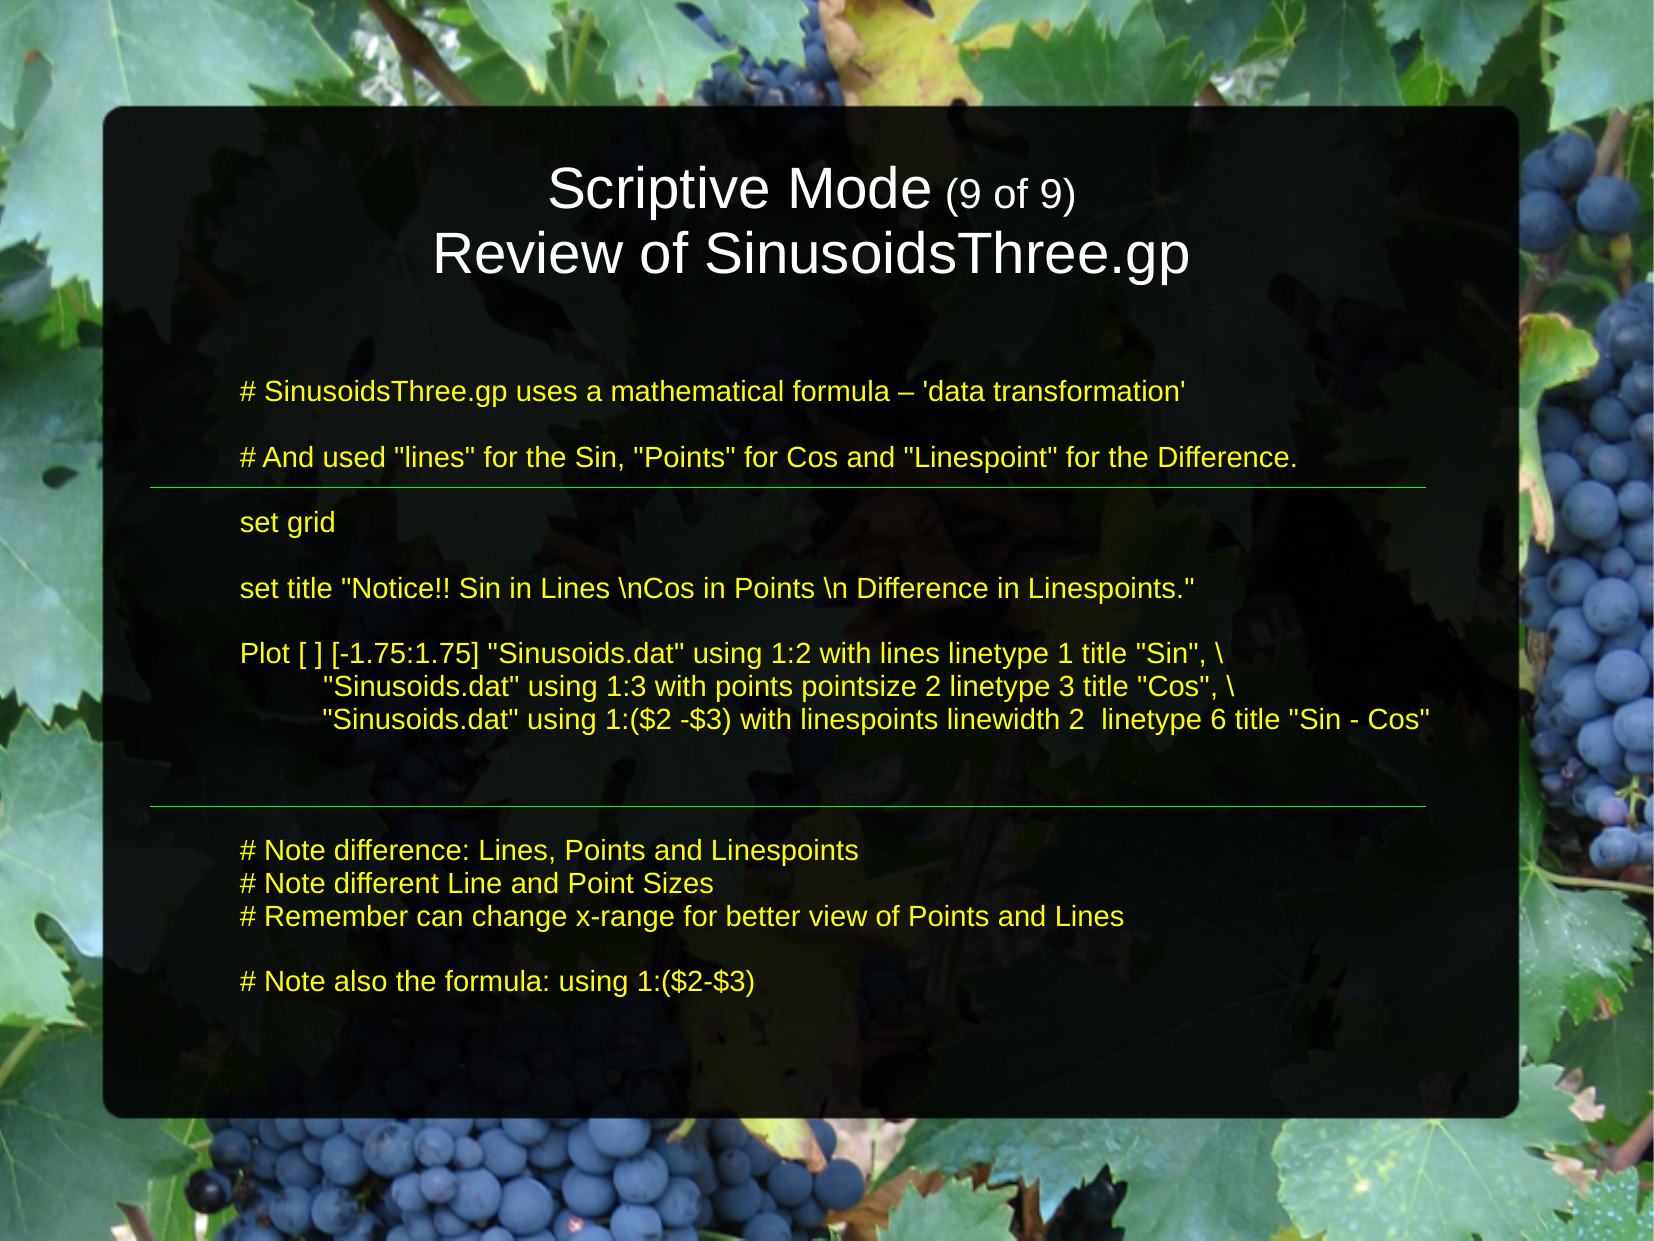

# Scriptive Mode (9 of 9) Review of SinusoidsThree.gp
# SinusoidsThree.gp uses a mathematical formula – 'data transformation'
# And used "lines" for the Sin, "Points" for Cos and "Linespoint" for the Difference.
set grid
set title "Notice!! Sin in Lines \nCos in Points \n Difference in Linespoints."
Plot [ ] [-1.75:1.75] "Sinusoids.dat" using 1:2 with lines linetype 1 title "Sin", \
	 "Sinusoids.dat" using 1:3 with points pointsize 2 linetype 3 title "Cos", \
 "Sinusoids.dat" using 1:($2 -$3) with linespoints linewidth 2 linetype 6 title "Sin - Cos"
# Note difference: Lines, Points and Linespoints
# Note different Line and Point Sizes
# Remember can change x-range for better view of Points and Lines
# Note also the formula: using 1:($2-$3)